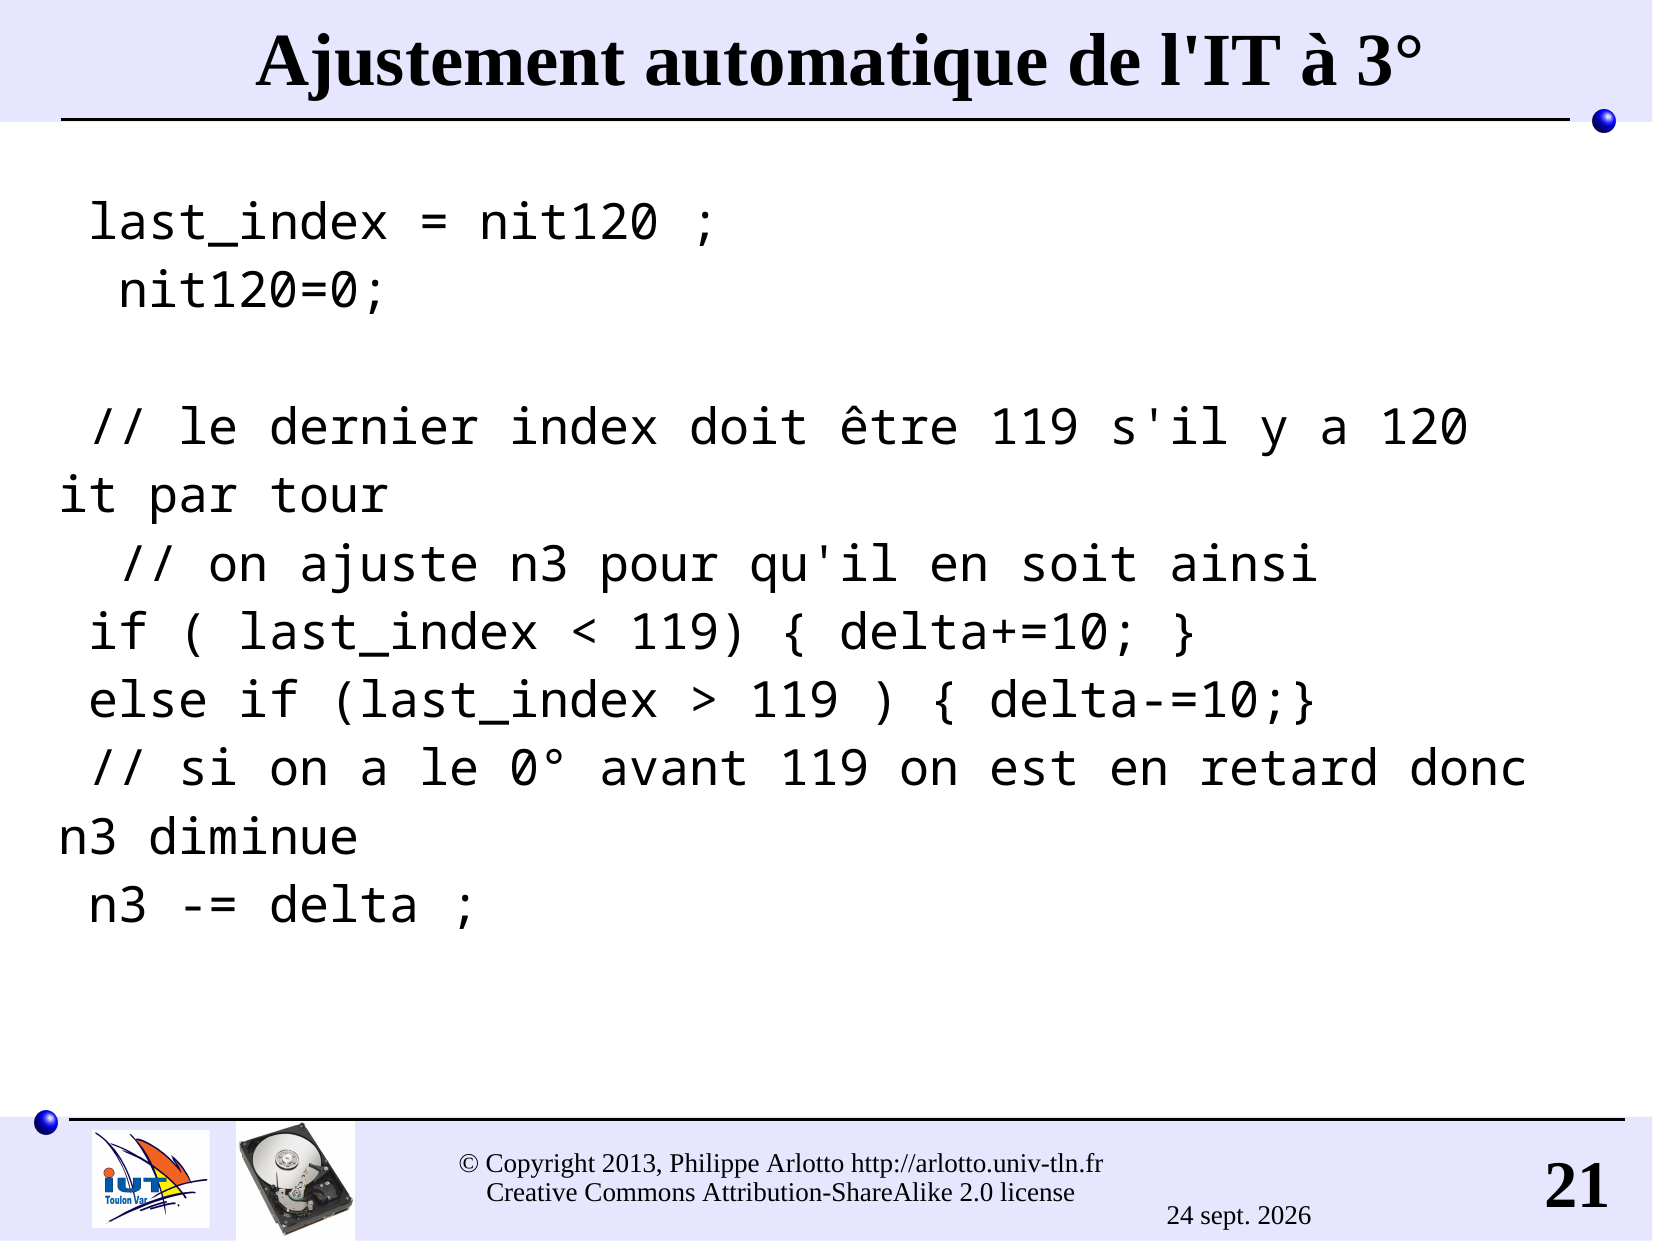

# Ajustement automatique de l'IT à 3°
 last_index = nit120 ;
 nit120=0;
 // le dernier index doit être 119 s'il y a 120 it par tour
 // on ajuste n3 pour qu'il en soit ainsi
 if ( last_index < 119) { delta+=10; }
 else if (last_index > 119 ) { delta-=10;}
 // si on a le 0° avant 119 on est en retard donc n3 diminue
 n3 -= delta ;